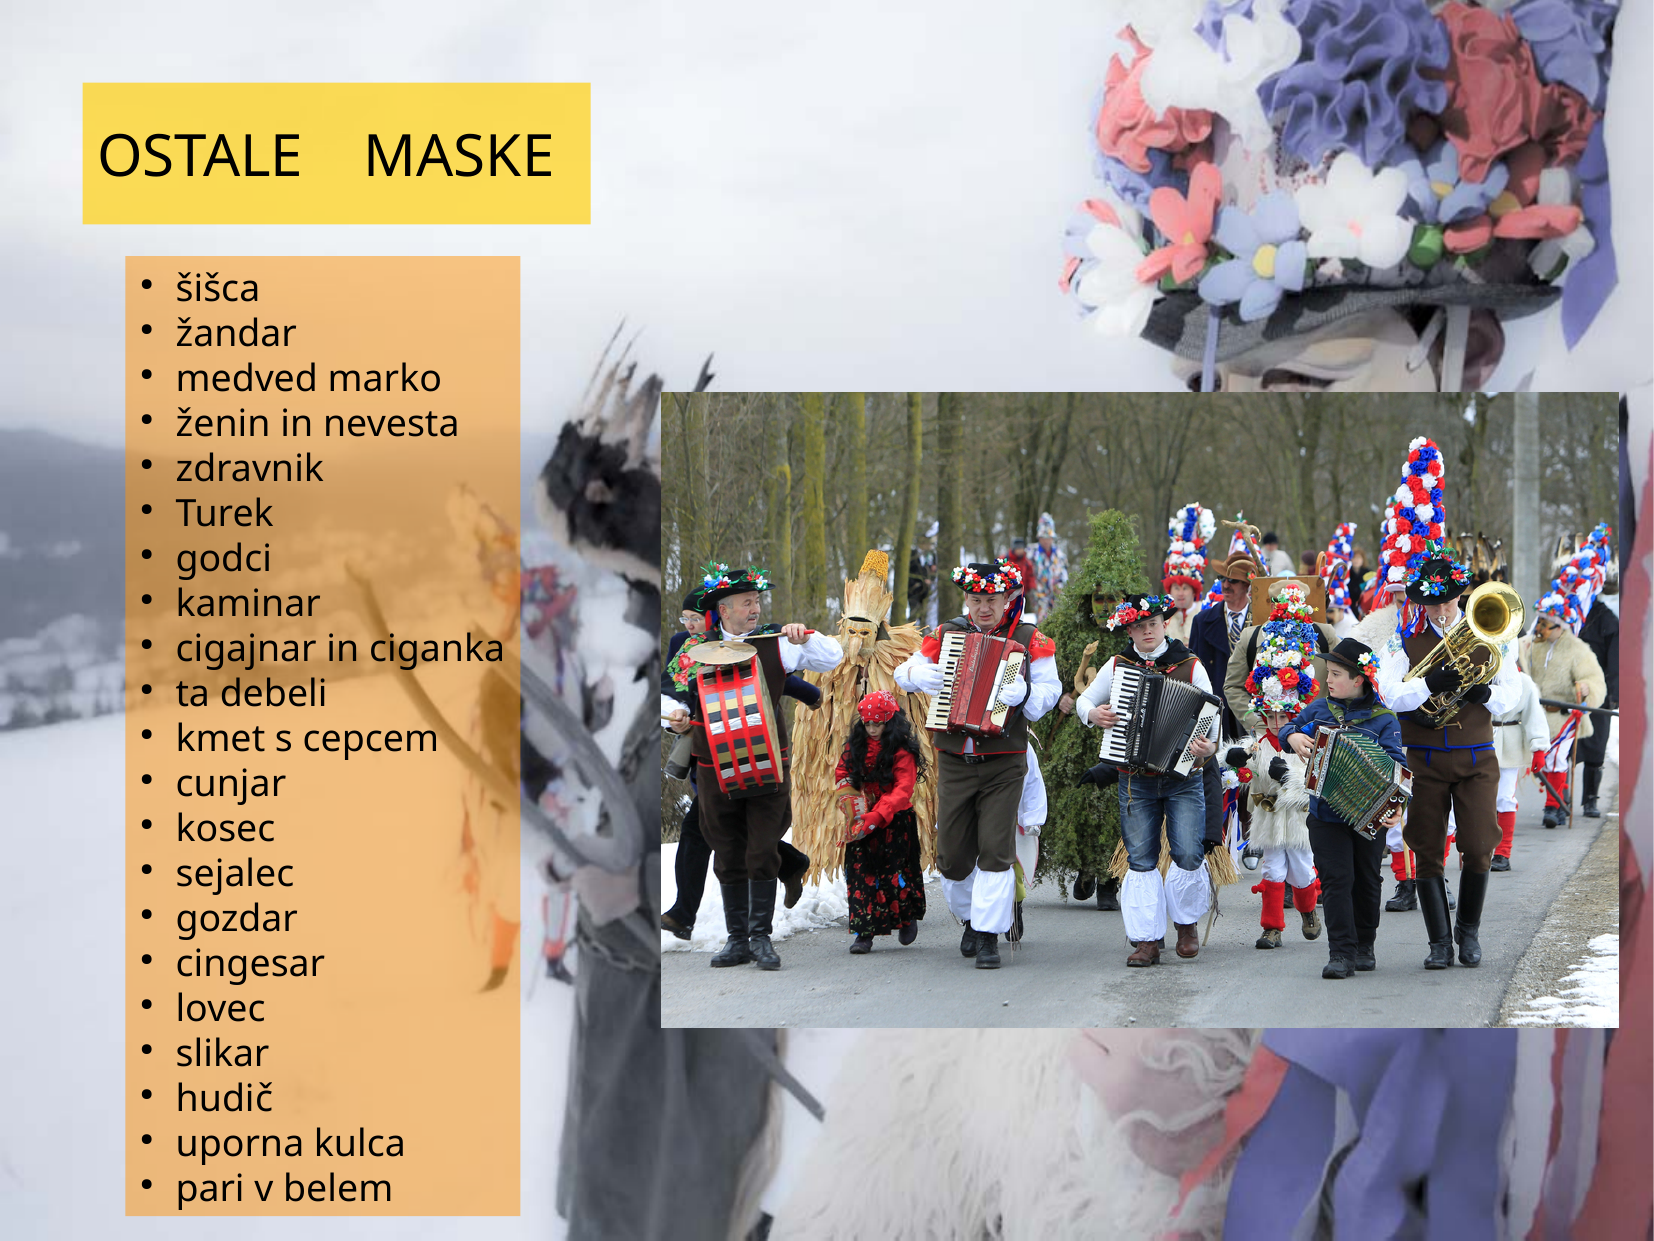

OSTALE MASKE
šišca
žandar
medved marko
ženin in nevesta
zdravnik
Turek
godci
kaminar
cigajnar in ciganka
ta debeli
kmet s cepcem
cunjar
kosec
sejalec
gozdar
cingesar
lovec
slikar
hudič
uporna kulca
pari v belem